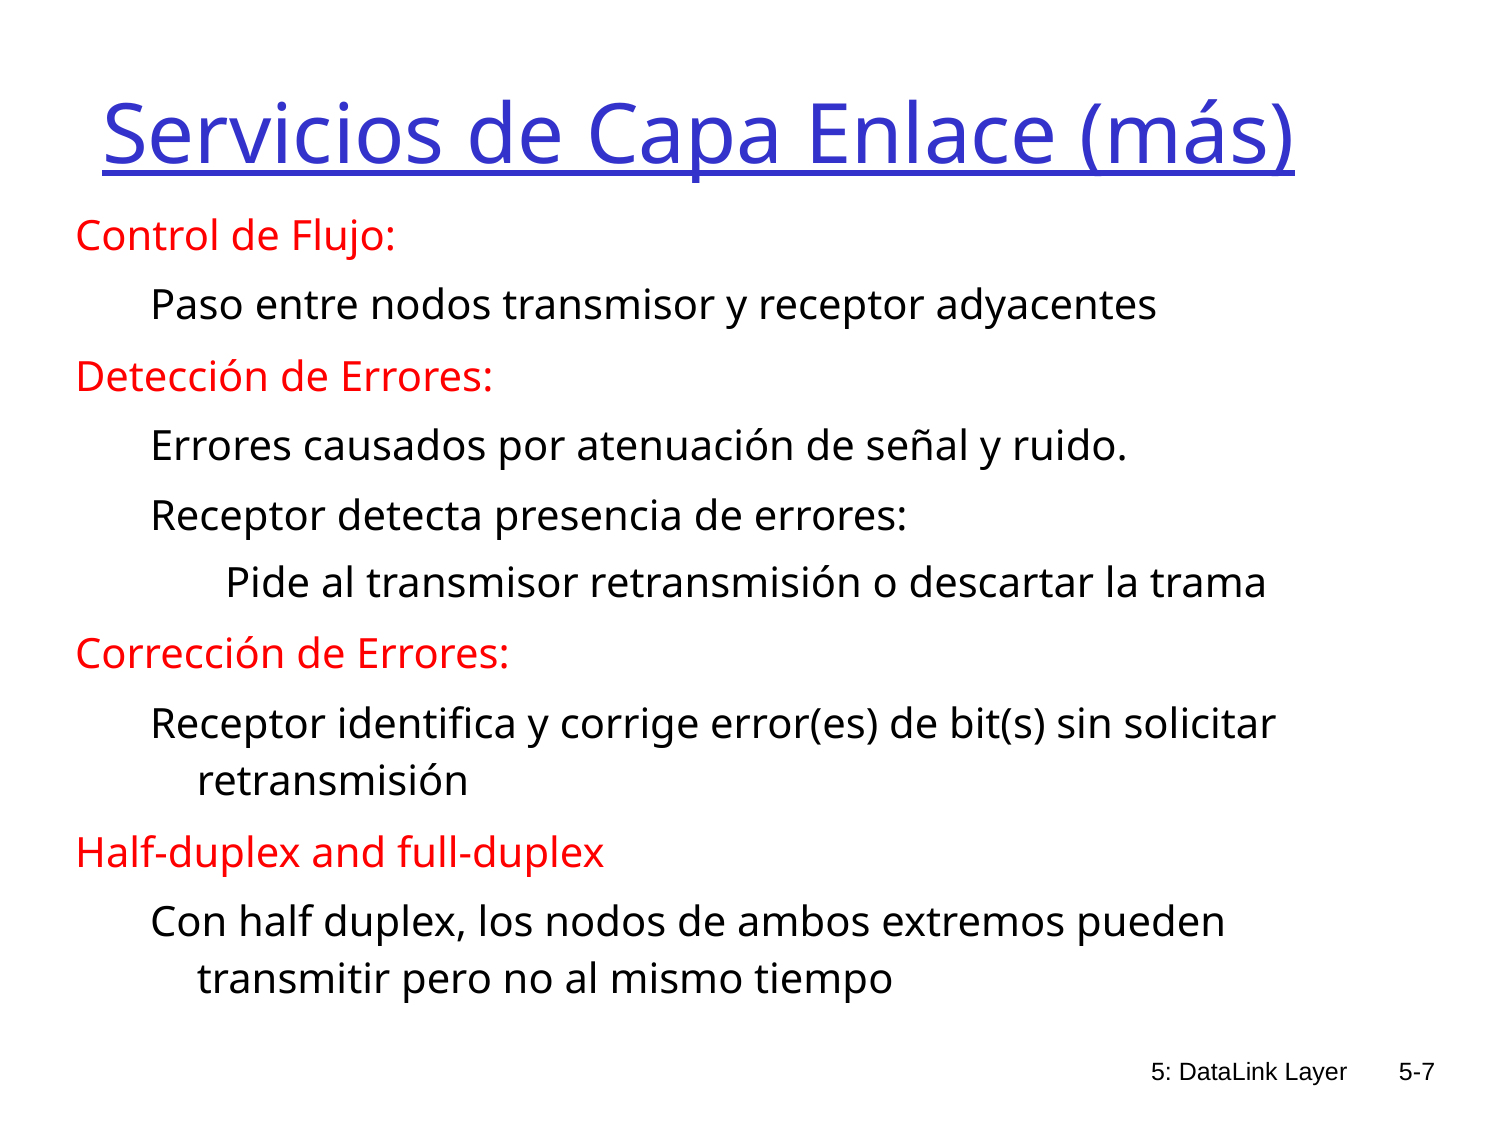

# Servicios de Capa Enlace (más)
Control de Flujo:
Paso entre nodos transmisor y receptor adyacentes
Detección de Errores:
Errores causados por atenuación de señal y ruido.
Receptor detecta presencia de errores:
Pide al transmisor retransmisión o descartar la trama
Corrección de Errores:
Receptor identifica y corrige error(es) de bit(s) sin solicitar retransmisión
Half-duplex and full-duplex
Con half duplex, los nodos de ambos extremos pueden transmitir pero no al mismo tiempo
7